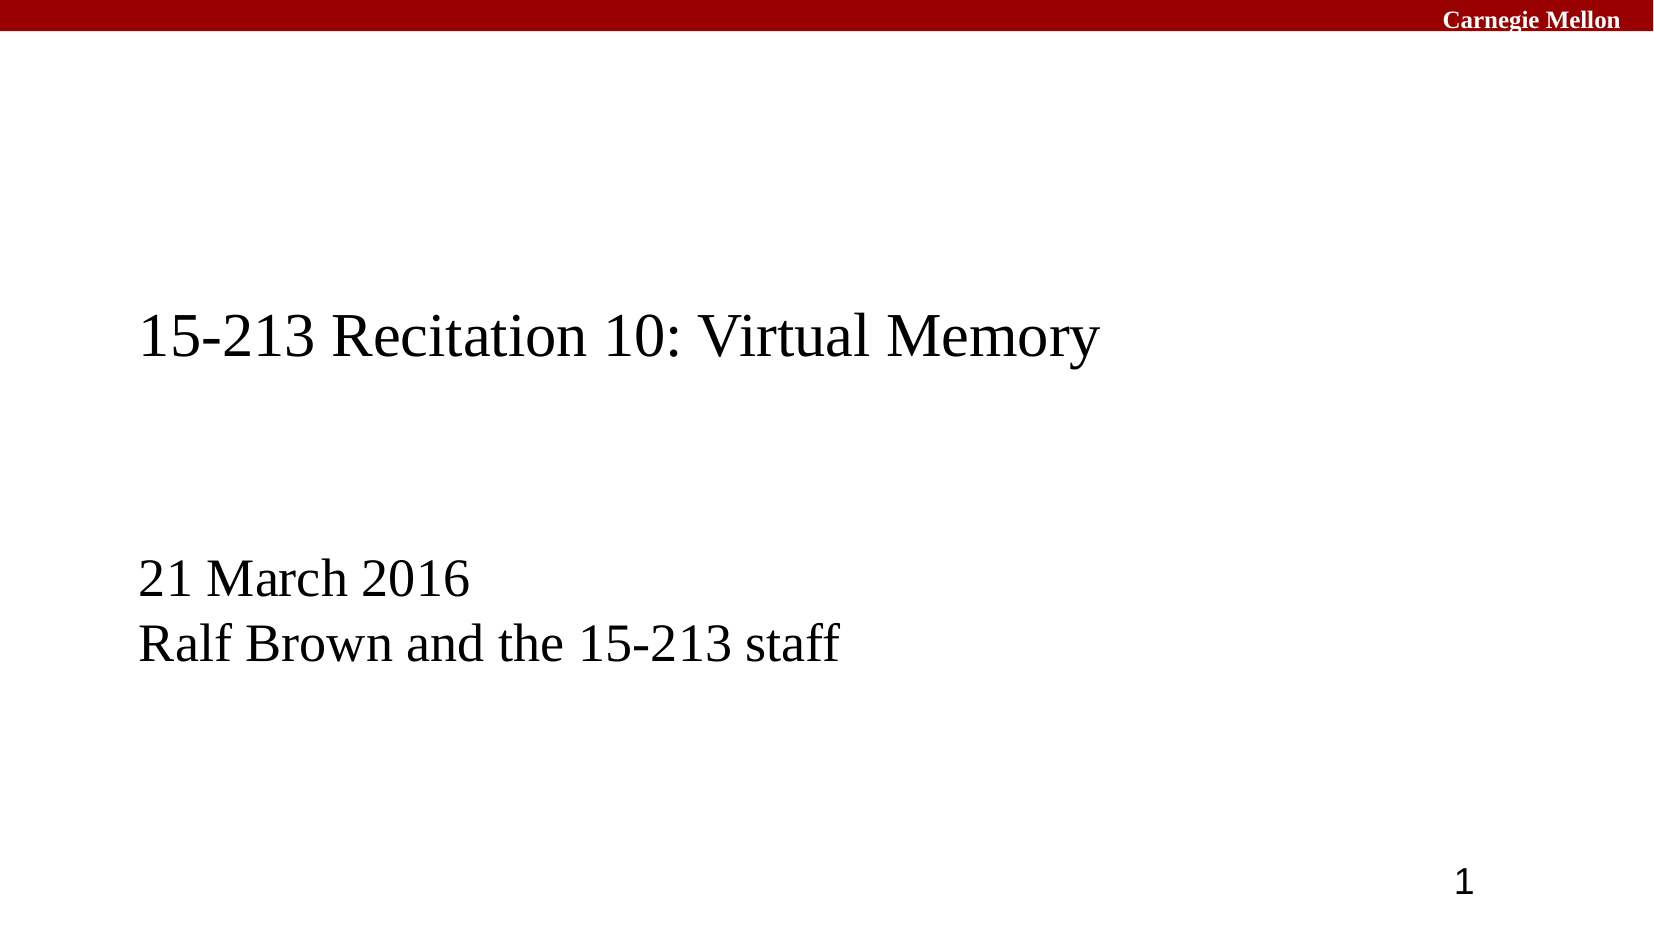

# 15-213 Recitation 10: Virtual Memory
21 March 2016
Ralf Brown and the 15-213 staff